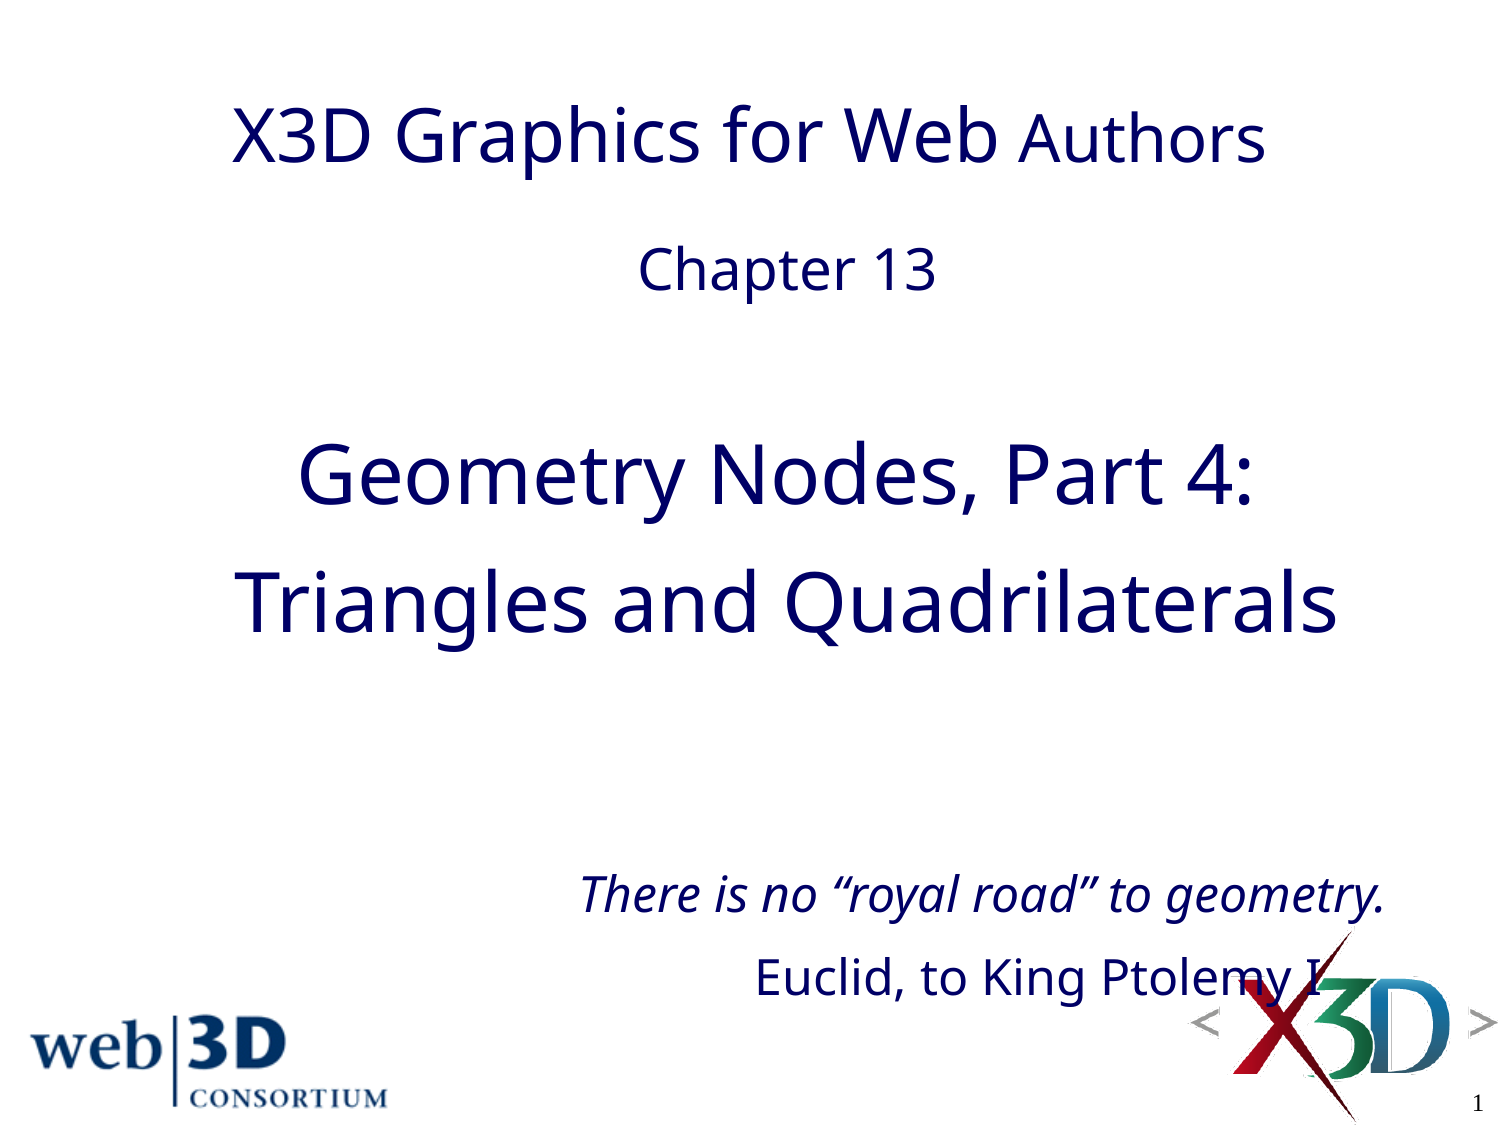

# X3D Graphics for Web Authors
Chapter 13
Geometry Nodes, Part 4:
Triangles and Quadrilaterals
There is no “royal road” to geometry.
Euclid, to King Ptolemy I